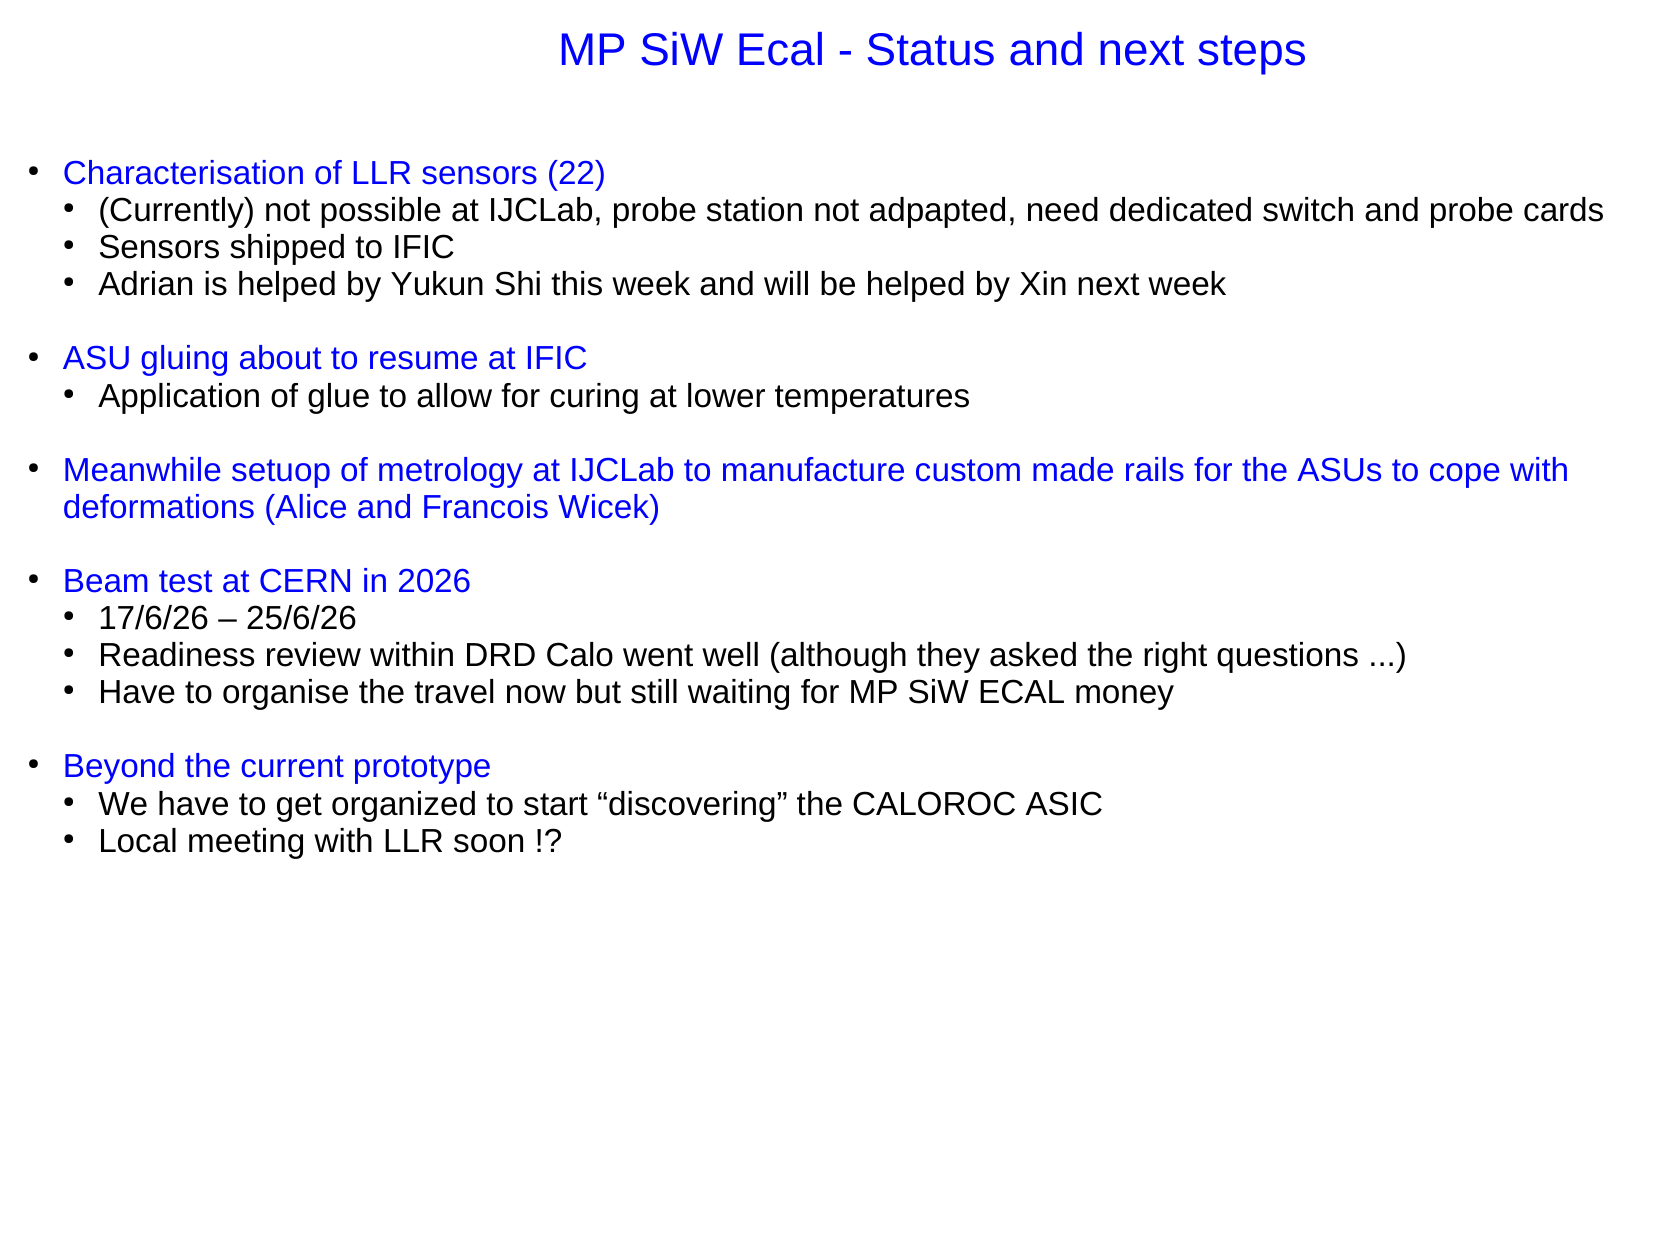

MP SiW Ecal - Status and next steps
Characterisation of LLR sensors (22)
(Currently) not possible at IJCLab, probe station not adpapted, need dedicated switch and probe cards
Sensors shipped to IFIC
Adrian is helped by Yukun Shi this week and will be helped by Xin next week
ASU gluing about to resume at IFIC
Application of glue to allow for curing at lower temperatures
Meanwhile setuop of metrology at IJCLab to manufacture custom made rails for the ASUs to cope with
deformations (Alice and Francois Wicek)
Beam test at CERN in 2026
17/6/26 – 25/6/26
Readiness review within DRD Calo went well (although they asked the right questions ...)
Have to organise the travel now but still waiting for MP SiW ECAL money
Beyond the current prototype
We have to get organized to start “discovering” the CALOROC ASIC
Local meeting with LLR soon !?